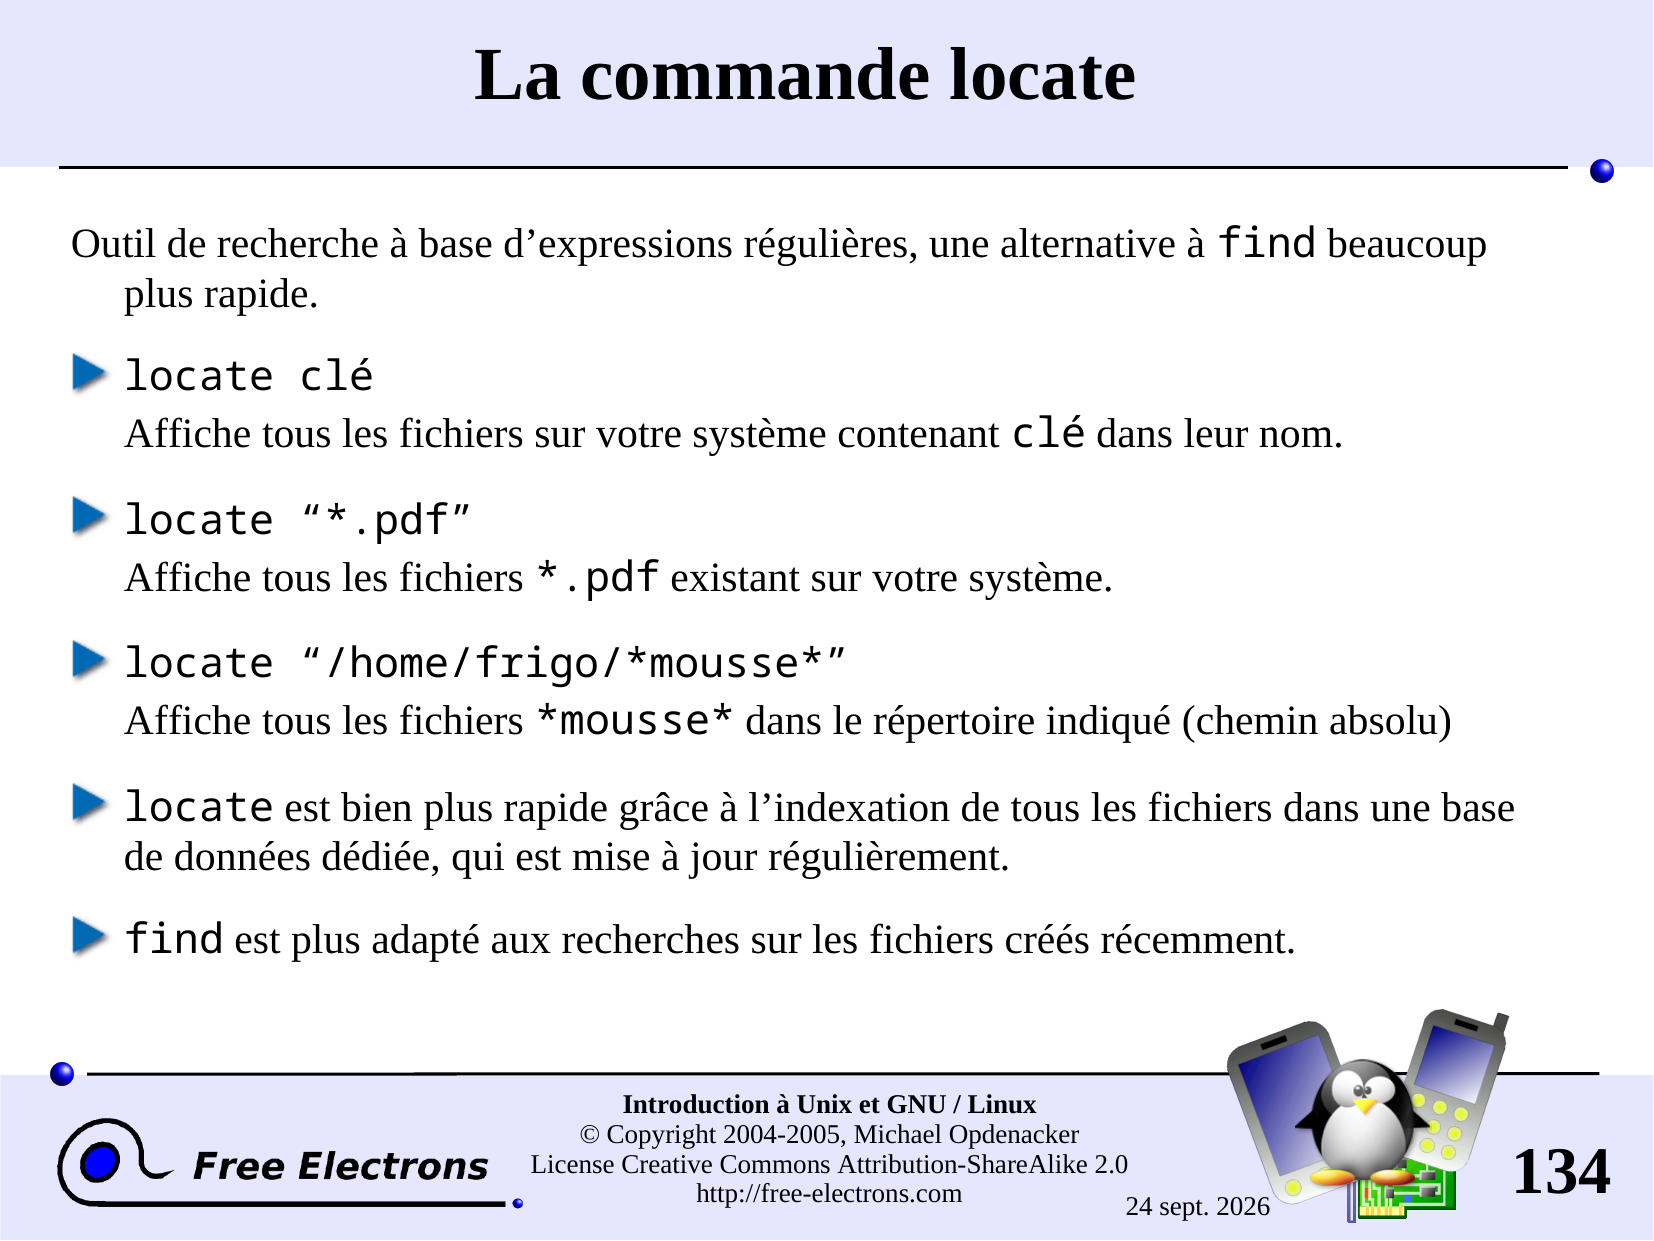

# La commande locate
Outil de recherche à base d’expressions régulières, une alternative à find beaucoup plus rapide.
locate clé
Affiche tous les fichiers sur votre système contenant clé dans leur nom.
locate “*.pdf”
Affiche tous les fichiers *.pdf existant sur votre système.
locate “/home/frigo/*mousse*”
Affiche tous les fichiers *mousse* dans le répertoire indiqué (chemin absolu)
locate est bien plus rapide grâce à l’indexation de tous les fichiers dans une base de données dédiée, qui est mise à jour régulièrement.
find est plus adapté aux recherches sur les fichiers créés récemment.